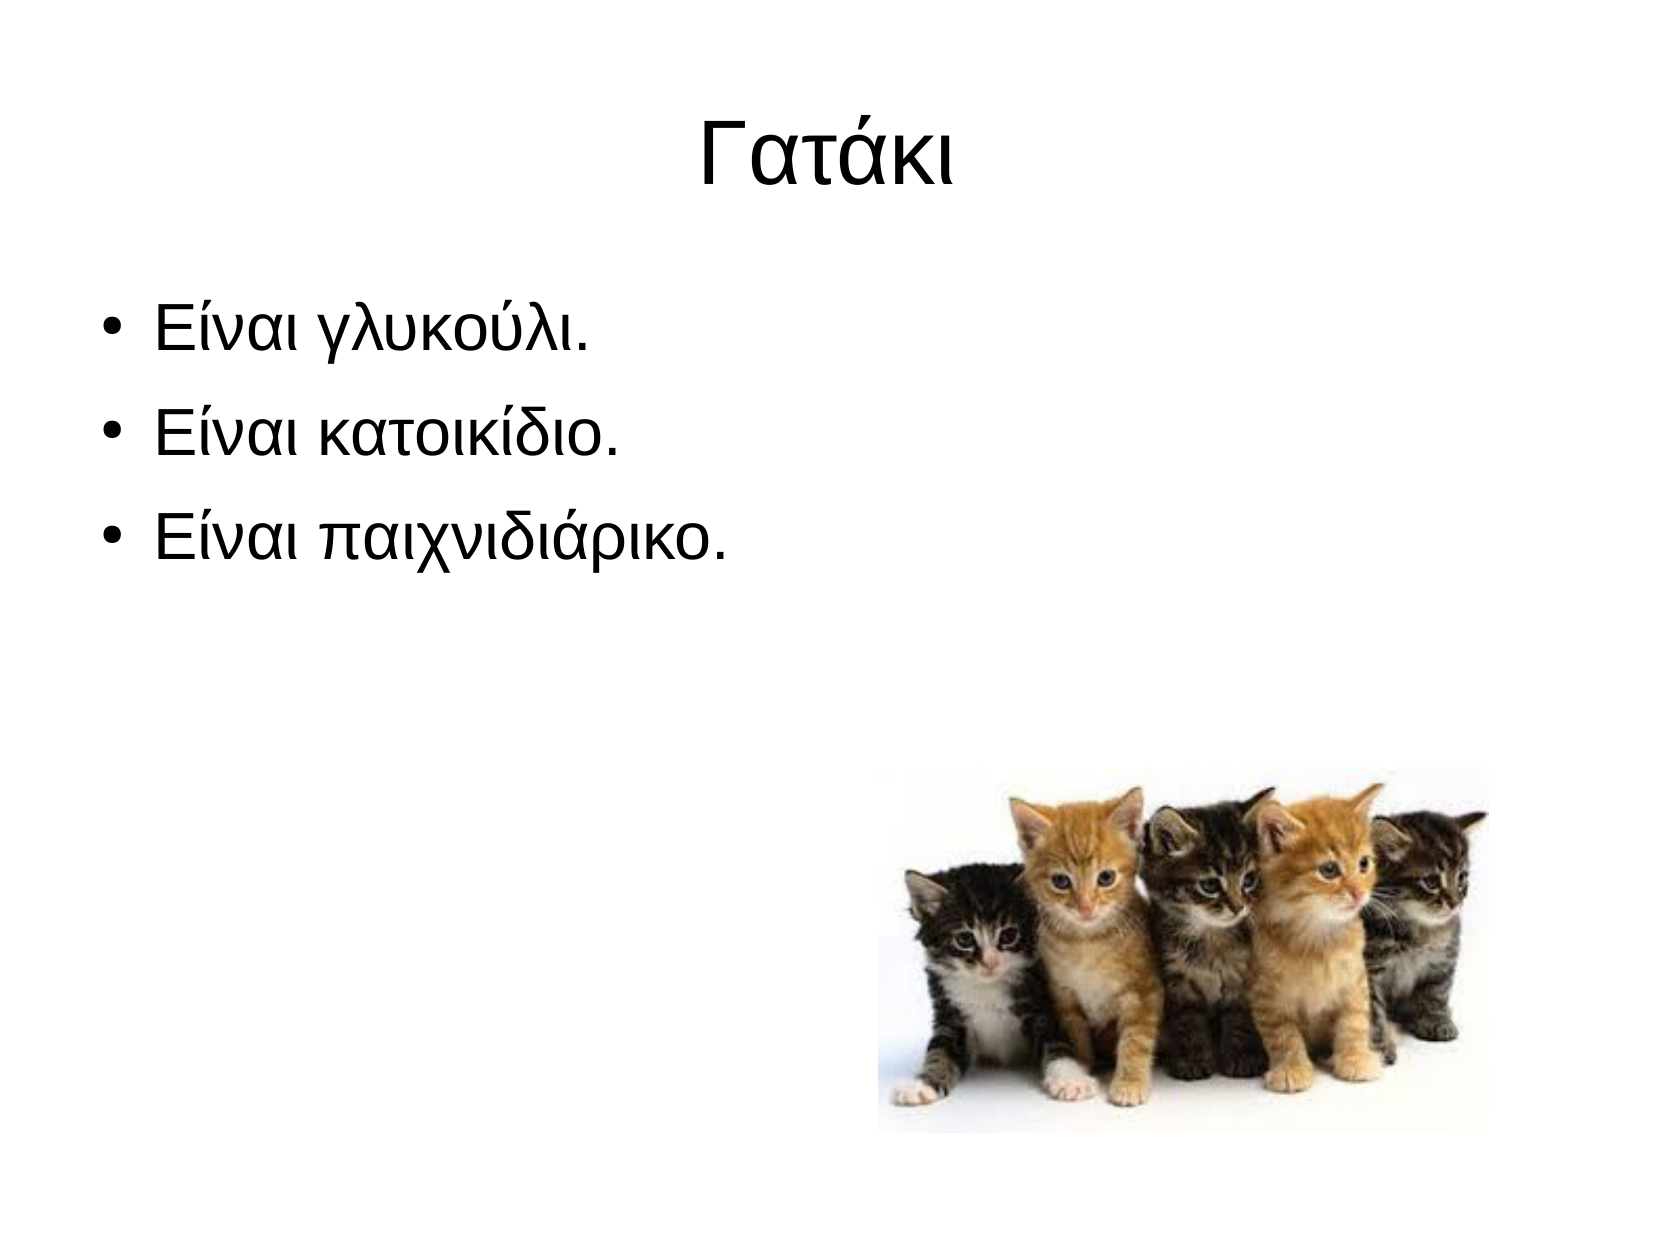

# Γατάκι
Είναι γλυκούλι.
Είναι κατοικίδιο.
Είναι παιχνιδιάρικο.